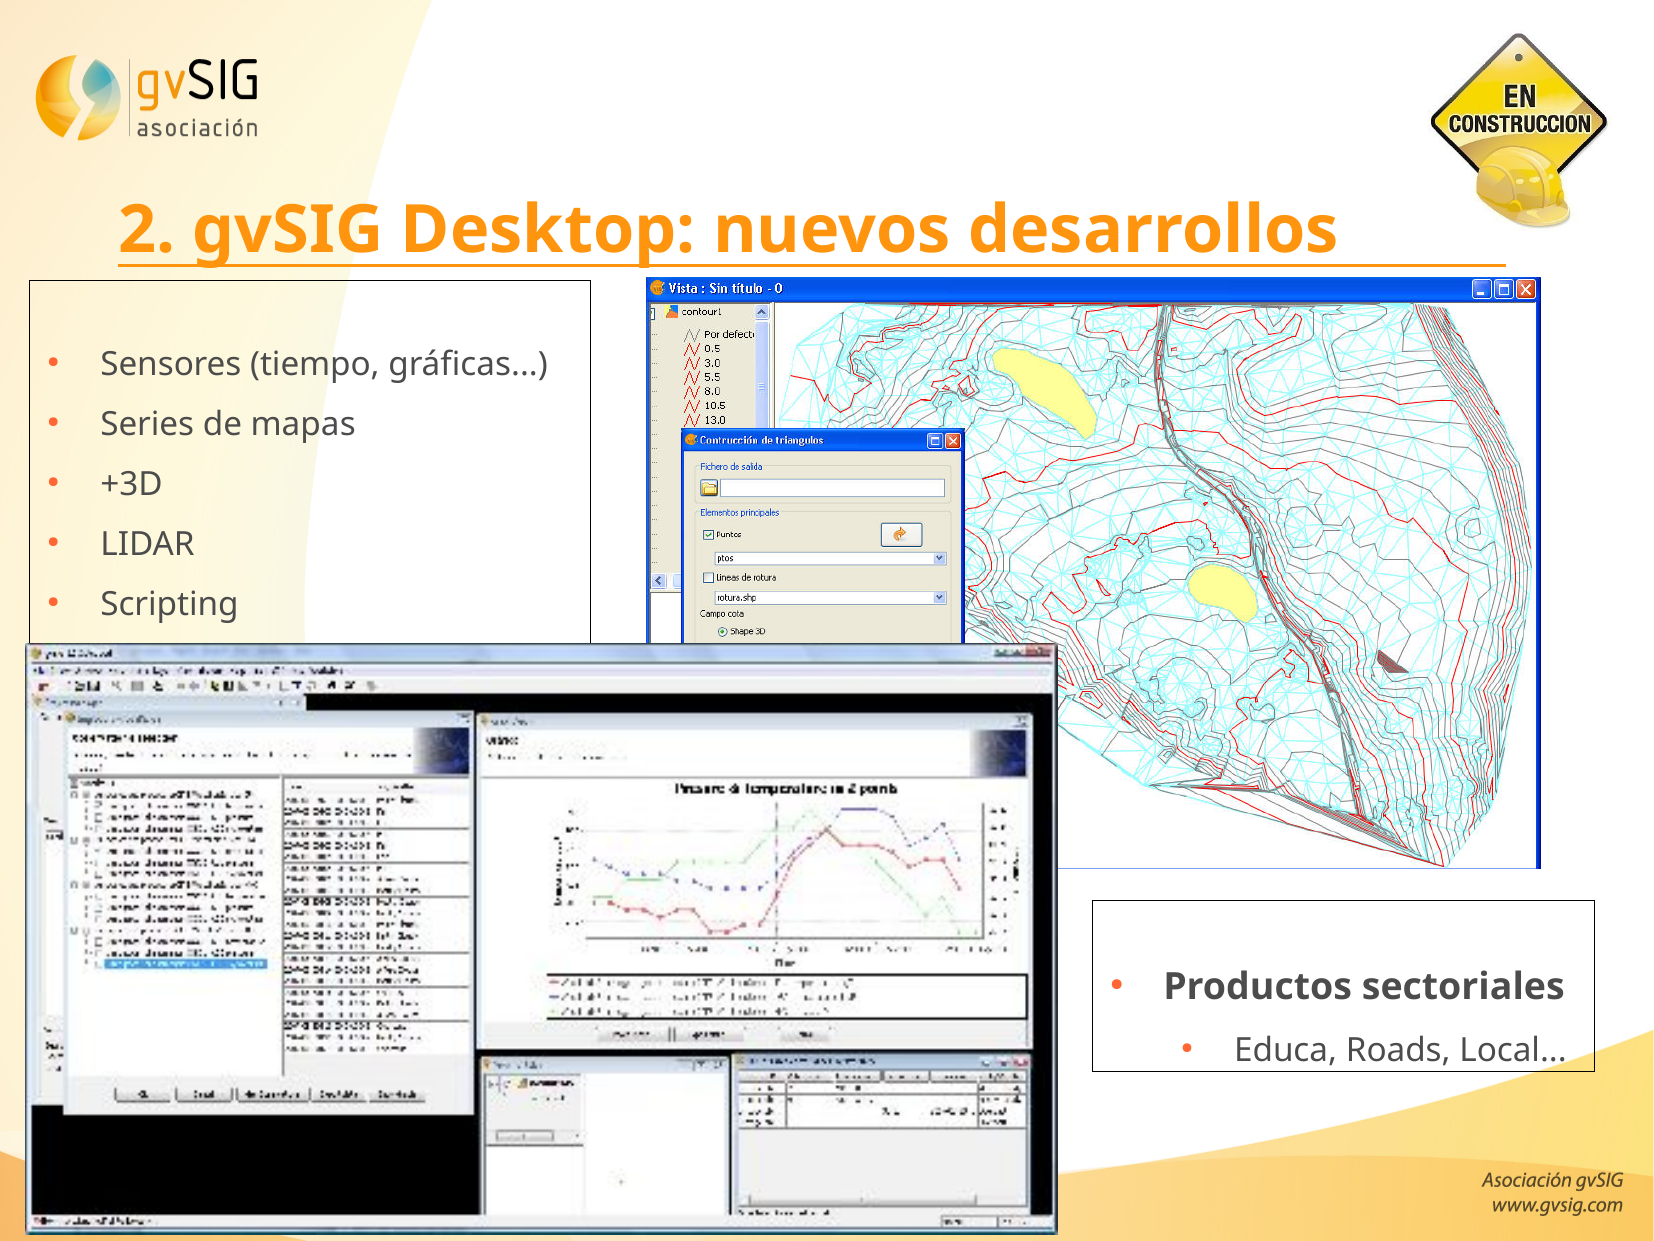

# 2. gvSIG Desktop: nuevos desarrollos
Sensores (tiempo, gráficas...)
Series de mapas
+3D
LIDAR
Scripting
...
Productos sectoriales
Educa, Roads, Local...